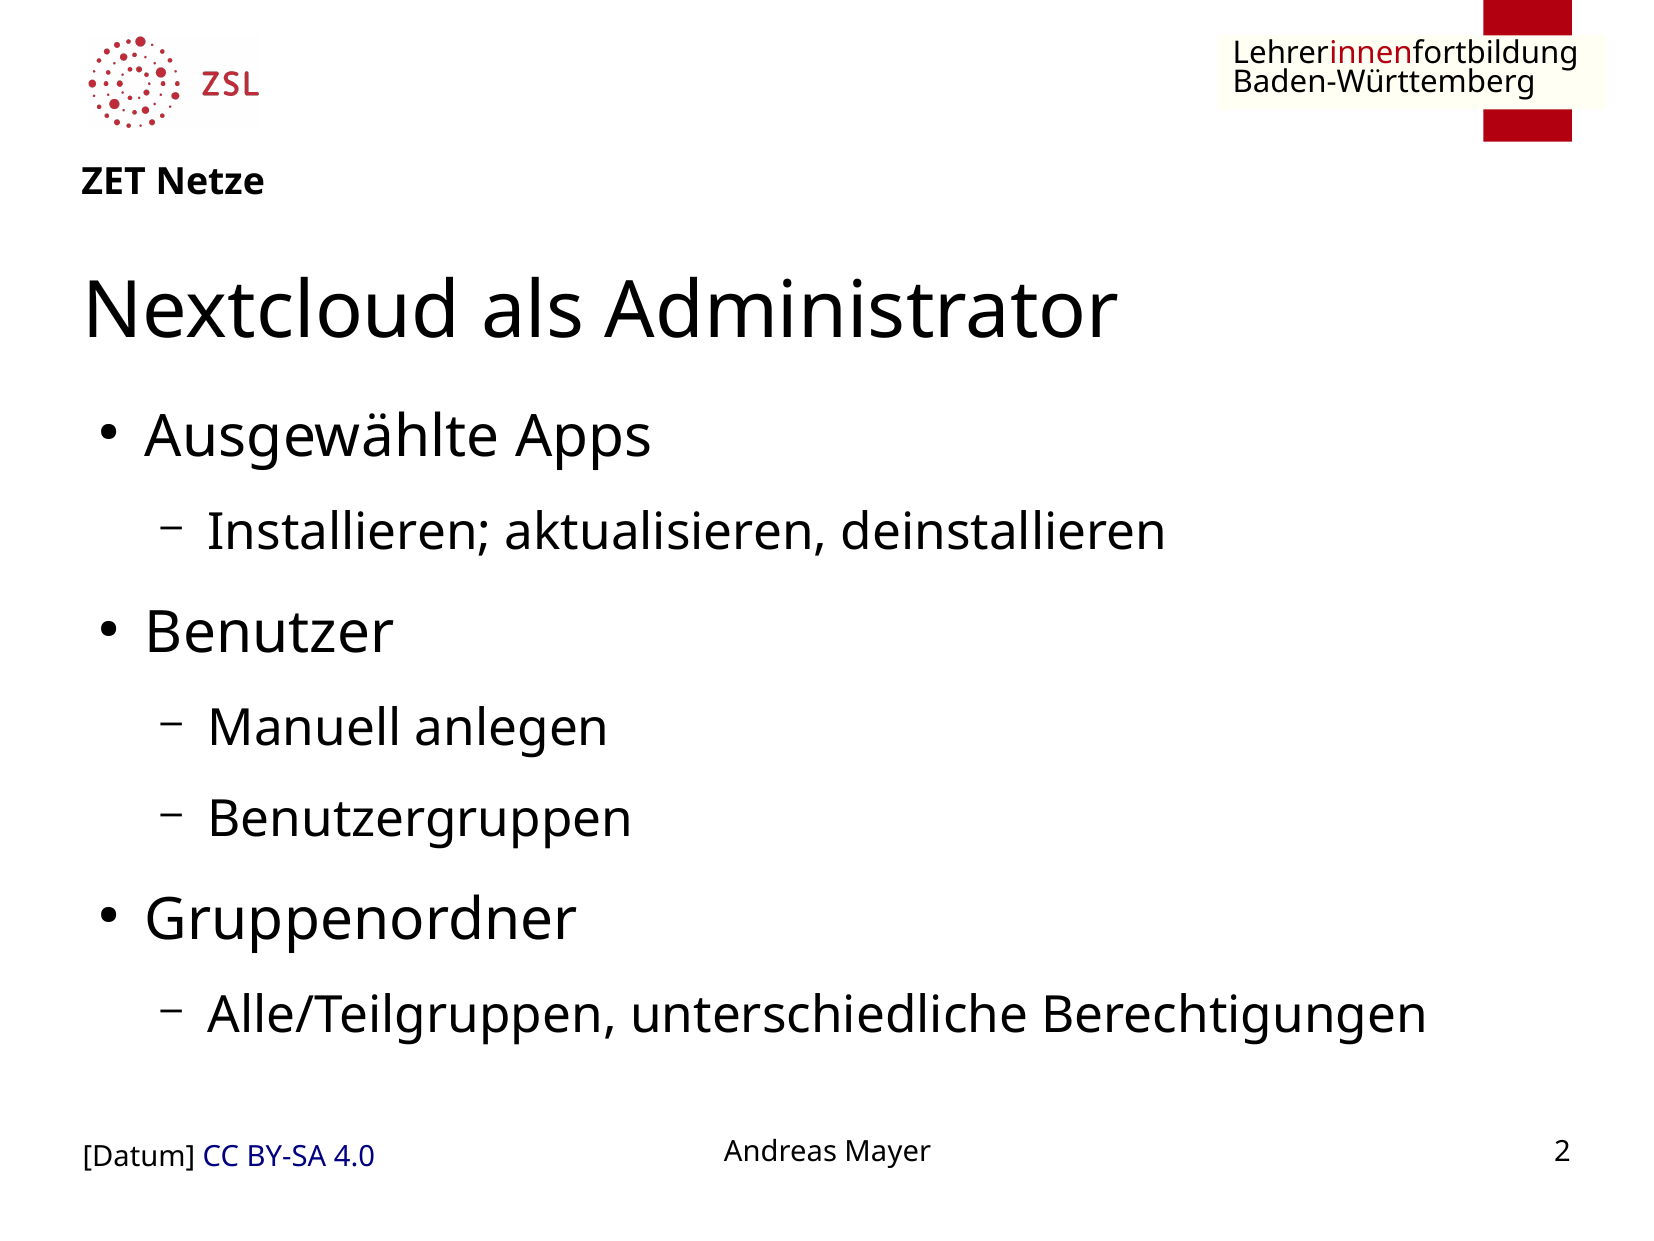

# Nextcloud als Administrator
Ausgewählte Apps
Installieren; aktualisieren, deinstallieren
Benutzer
Manuell anlegen
Benutzergruppen
Gruppenordner
Alle/Teilgruppen, unterschiedliche Berechtigungen
2